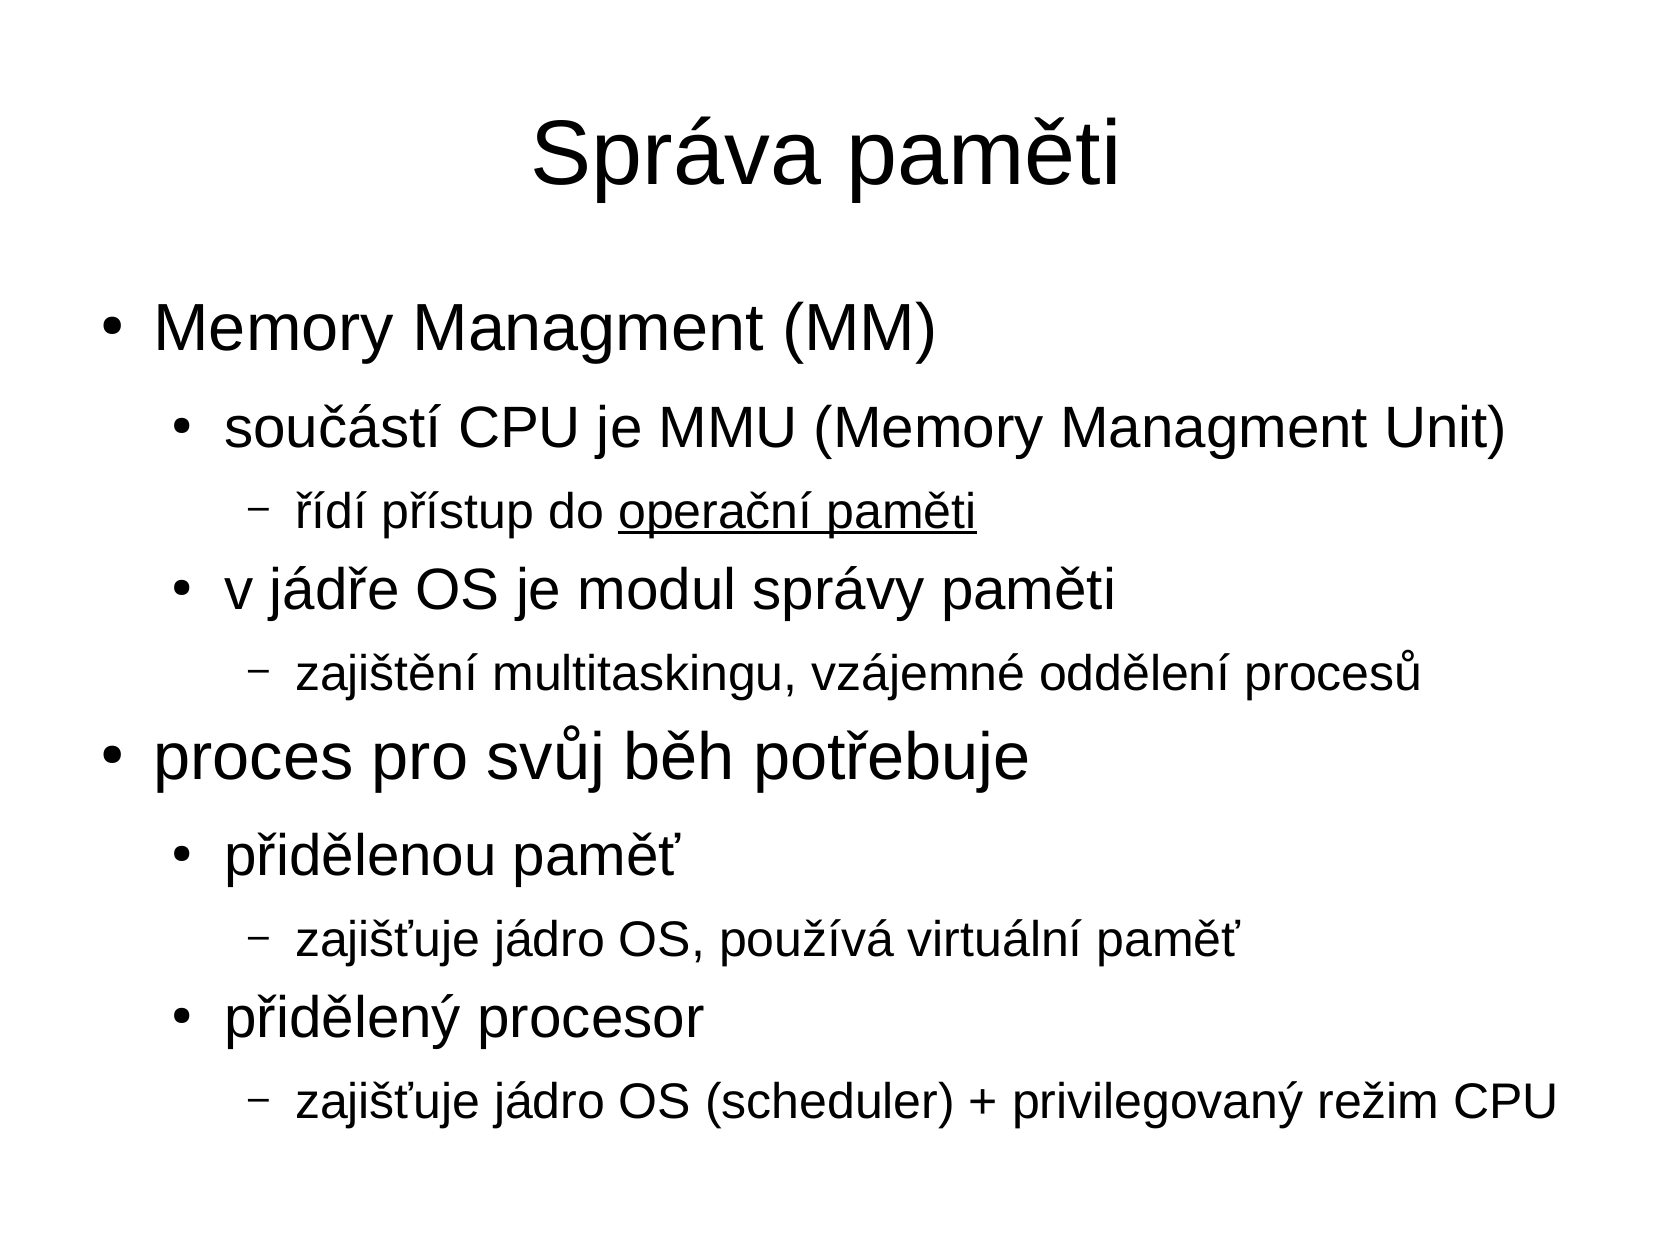

# Správa paměti
Memory Managment (MM)
součástí CPU je MMU (Memory Managment Unit)
řídí přístup do operační paměti
v jádře OS je modul správy paměti
zajištění multitaskingu, vzájemné oddělení procesů
proces pro svůj běh potřebuje
přidělenou paměť
zajišťuje jádro OS, používá virtuální paměť
přidělený procesor
zajišťuje jádro OS (scheduler) + privilegovaný režim CPU